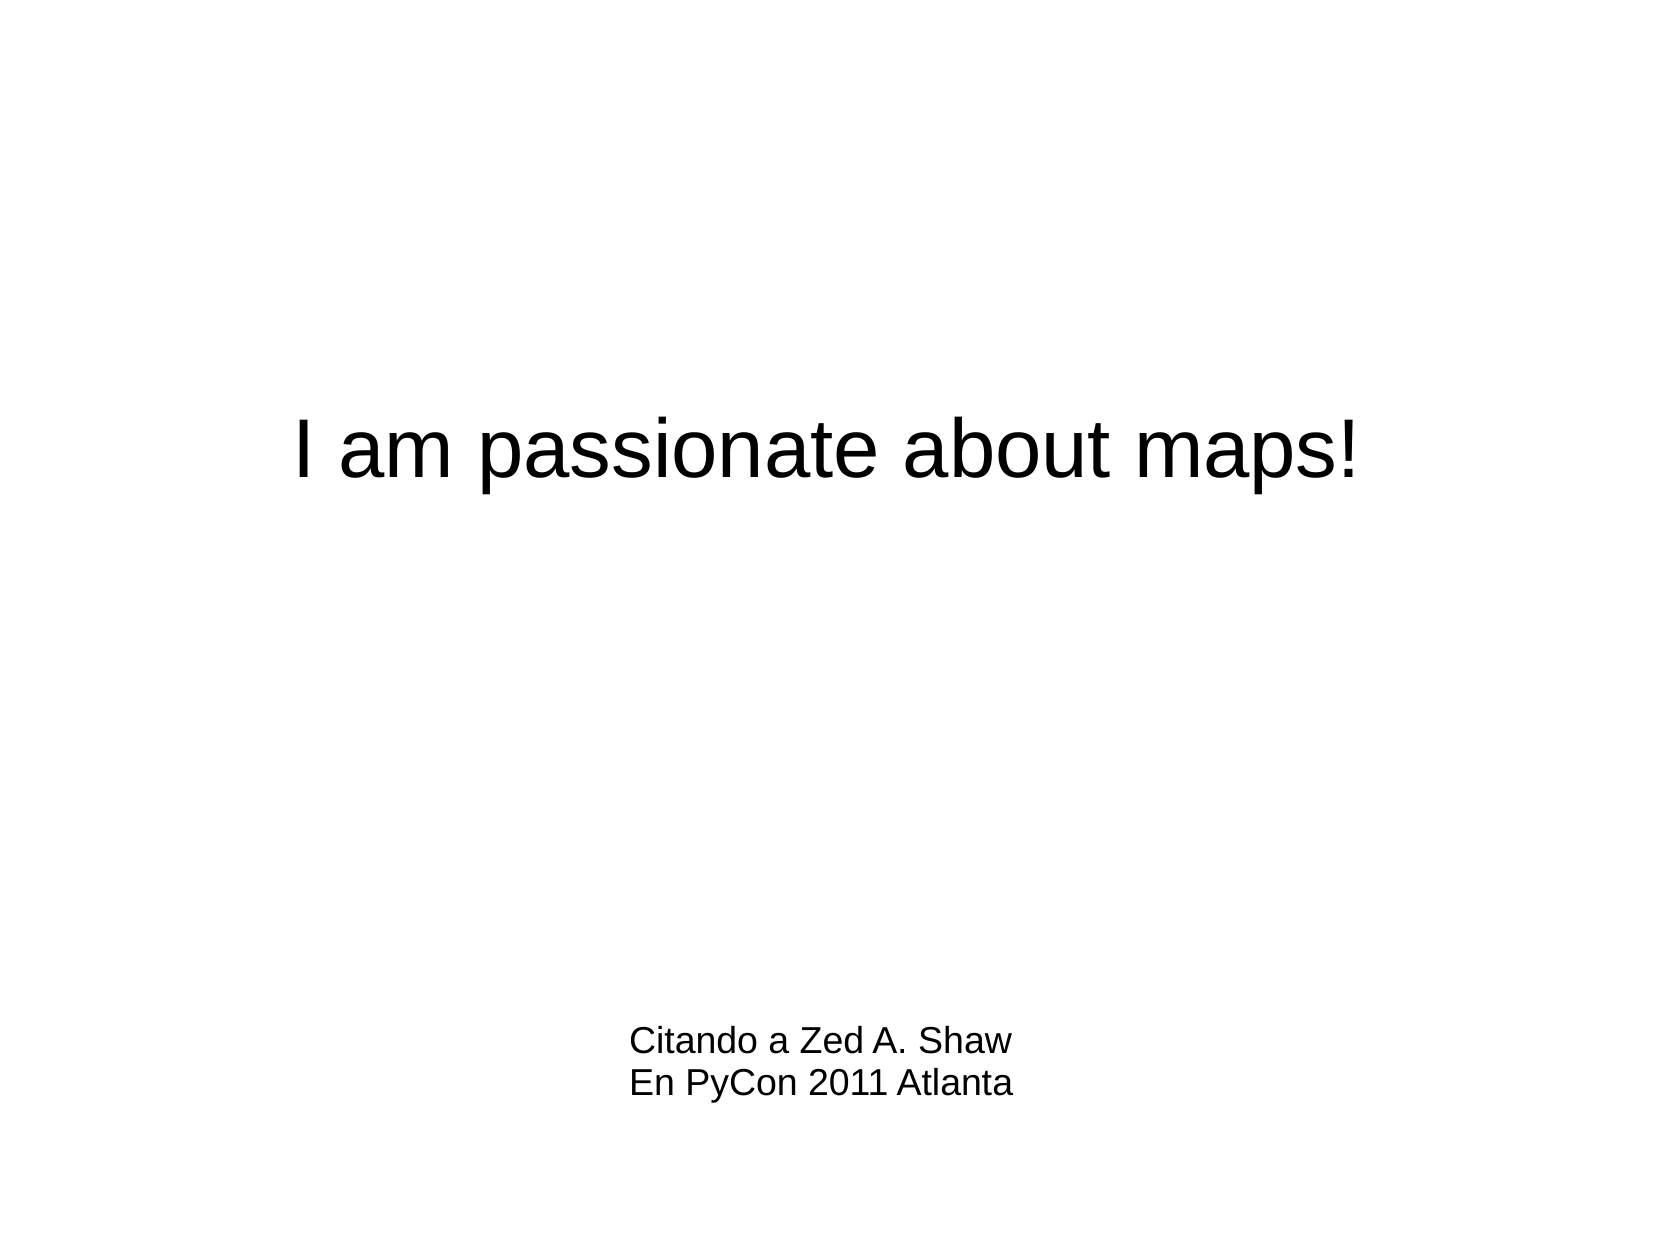

# I am passionate about maps!
Open Street Maps es lo Máximo!
Citando a Zed A. Shaw
En PyCon 2011 Atlanta